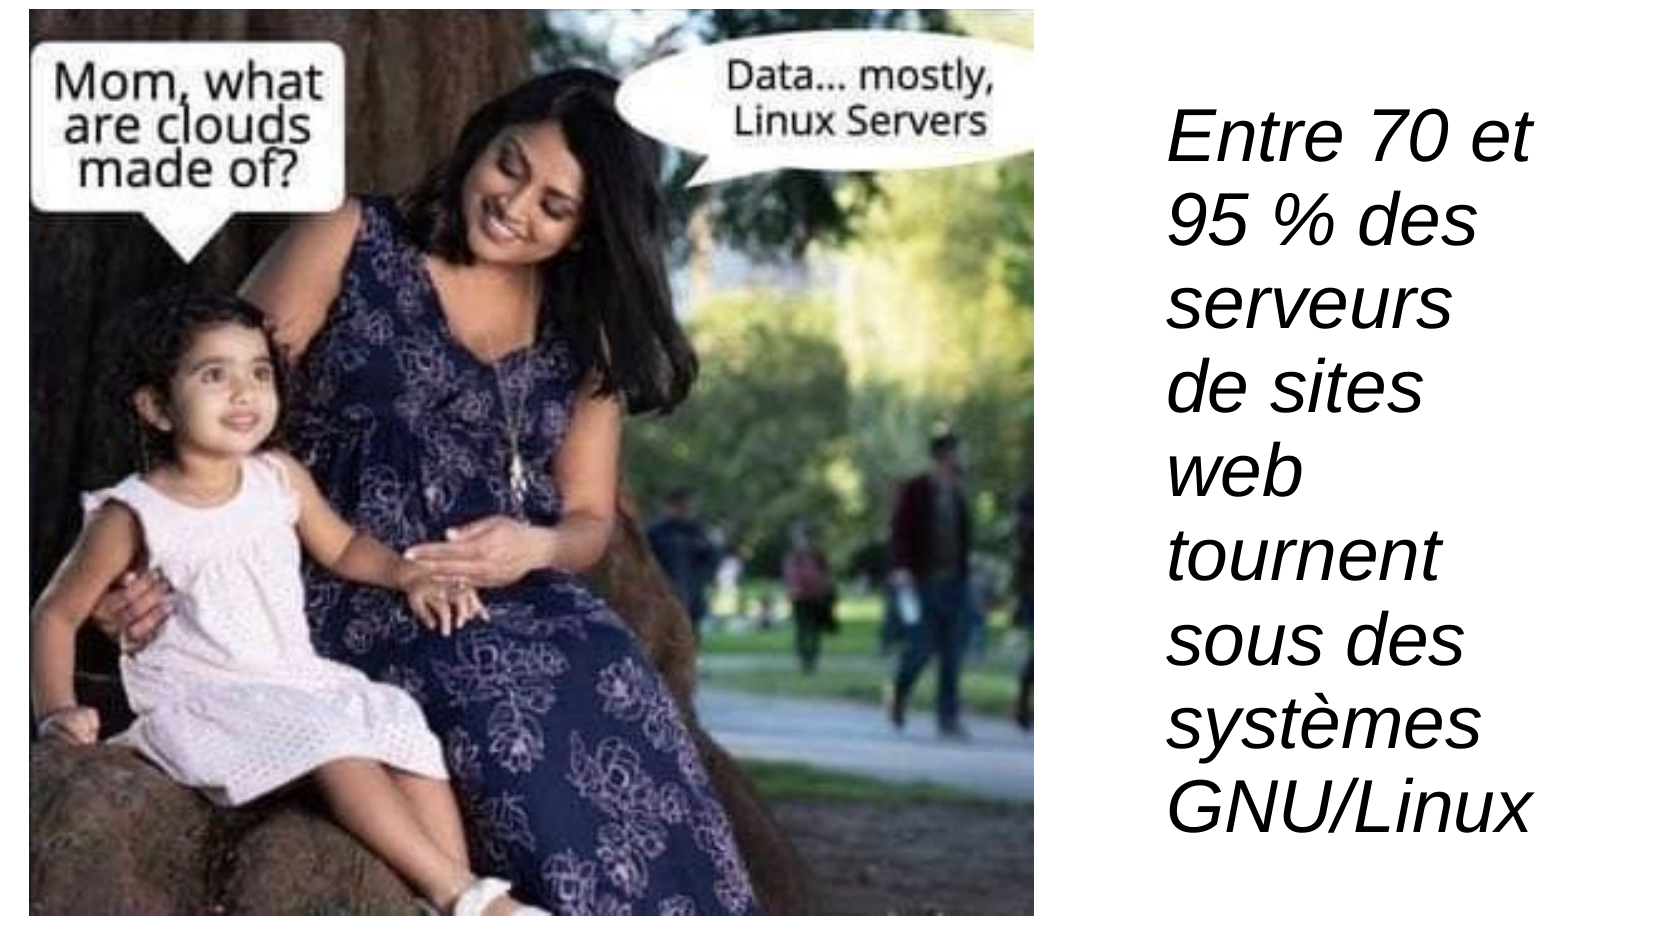

Entre 70 et 95 % des serveurs de sites web tournent sous des systèmes GNU/Linux